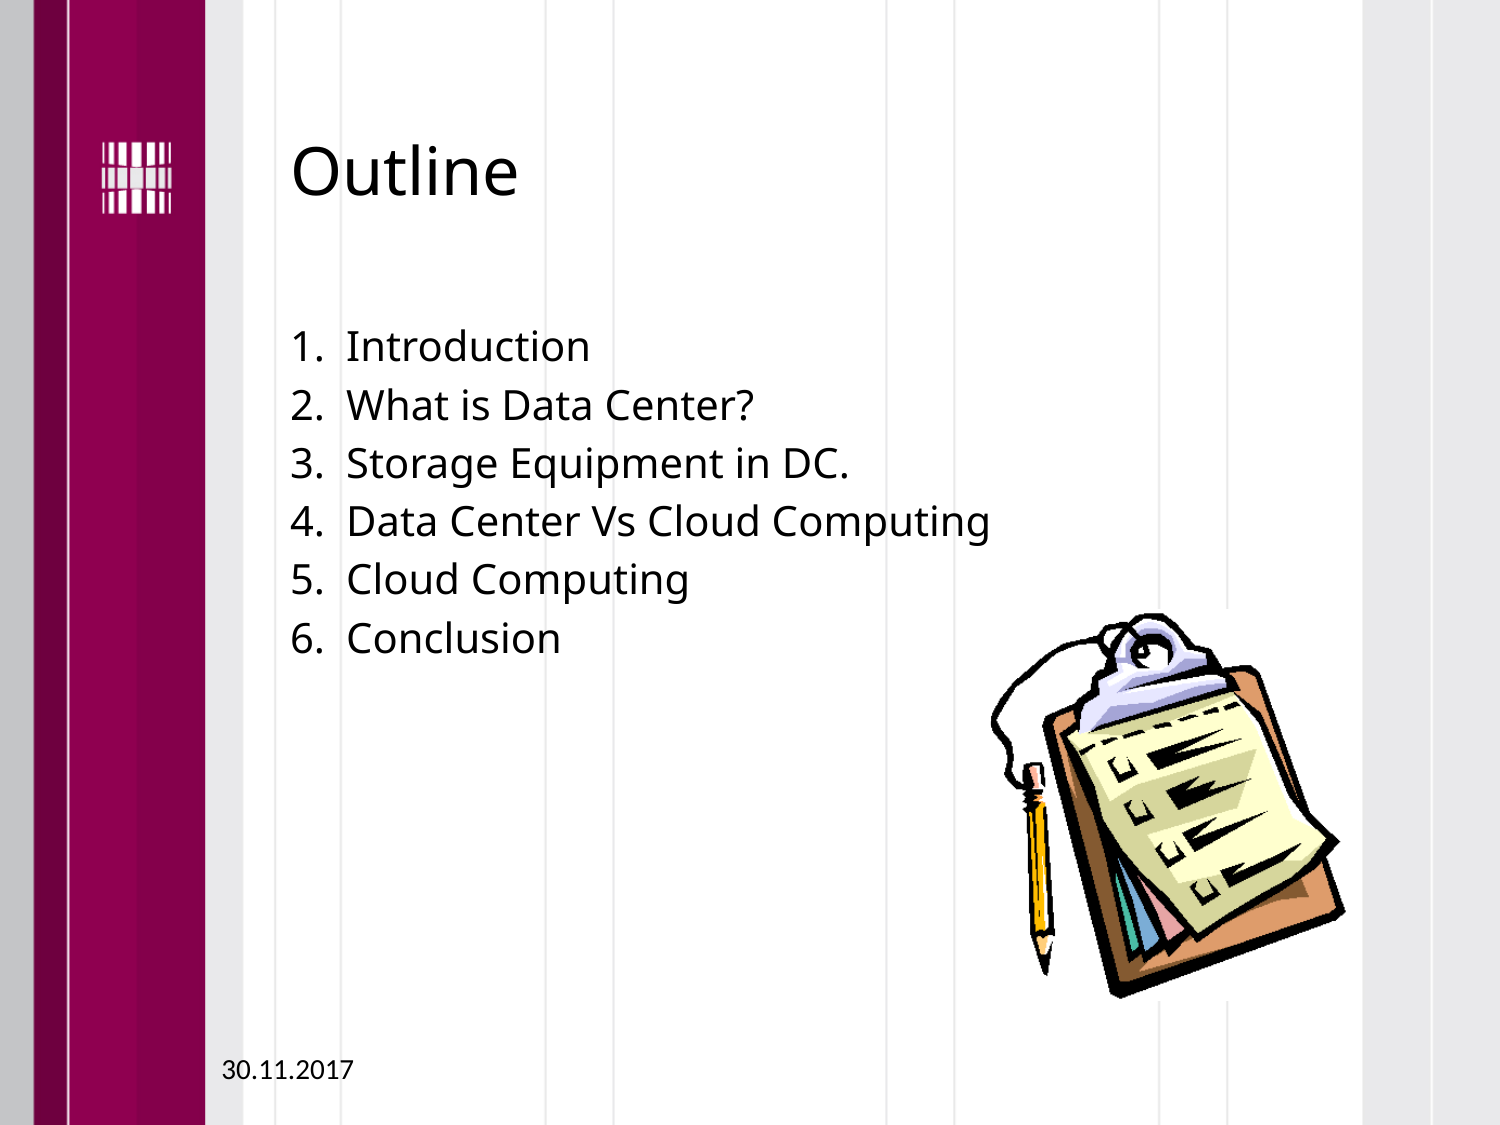

# Outline
Introduction
What is Data Center?
Storage Equipment in DC.
Data Center Vs Cloud Computing
Cloud Computing
Conclusion
30.11.2017